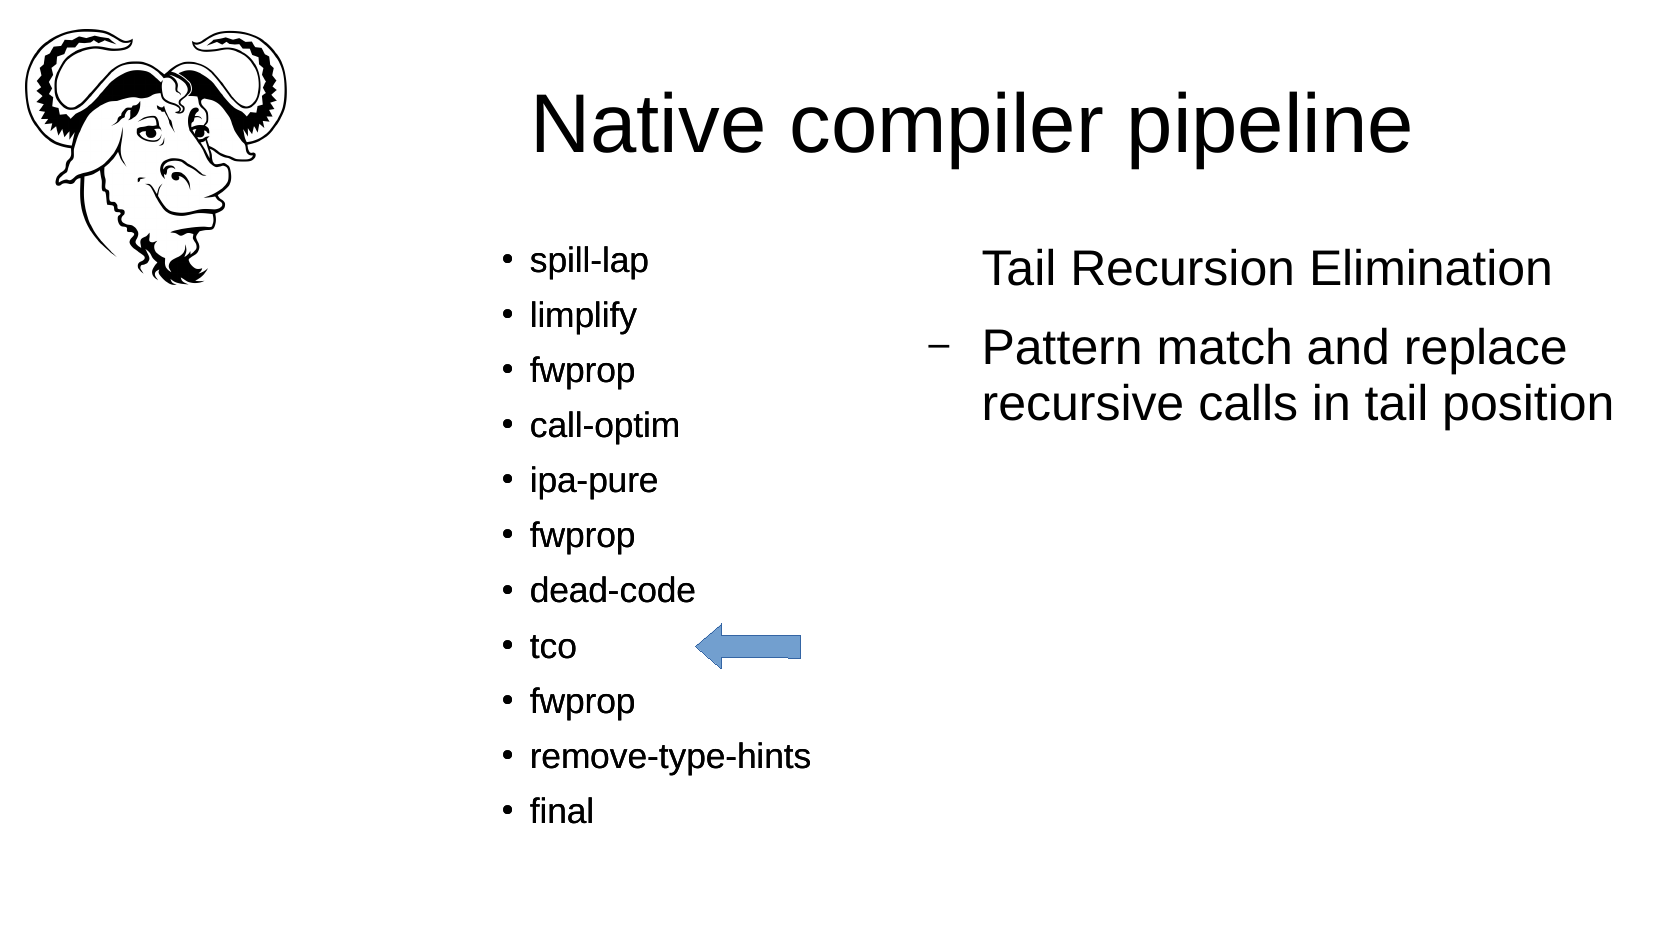

Native compiler pipeline
# spill-lap
limplify
fwprop
call-optim
ipa-pure
fwprop
dead-code
tco
fwprop
remove-type-hints
final
spill-lap
limplify
fwprop
call-optim
ipa-pure
fwprop
dead-code
tco
fwprop
remove-type-hints
final
Tail Recursion Elimination
Pattern match and replace recursive calls in tail position